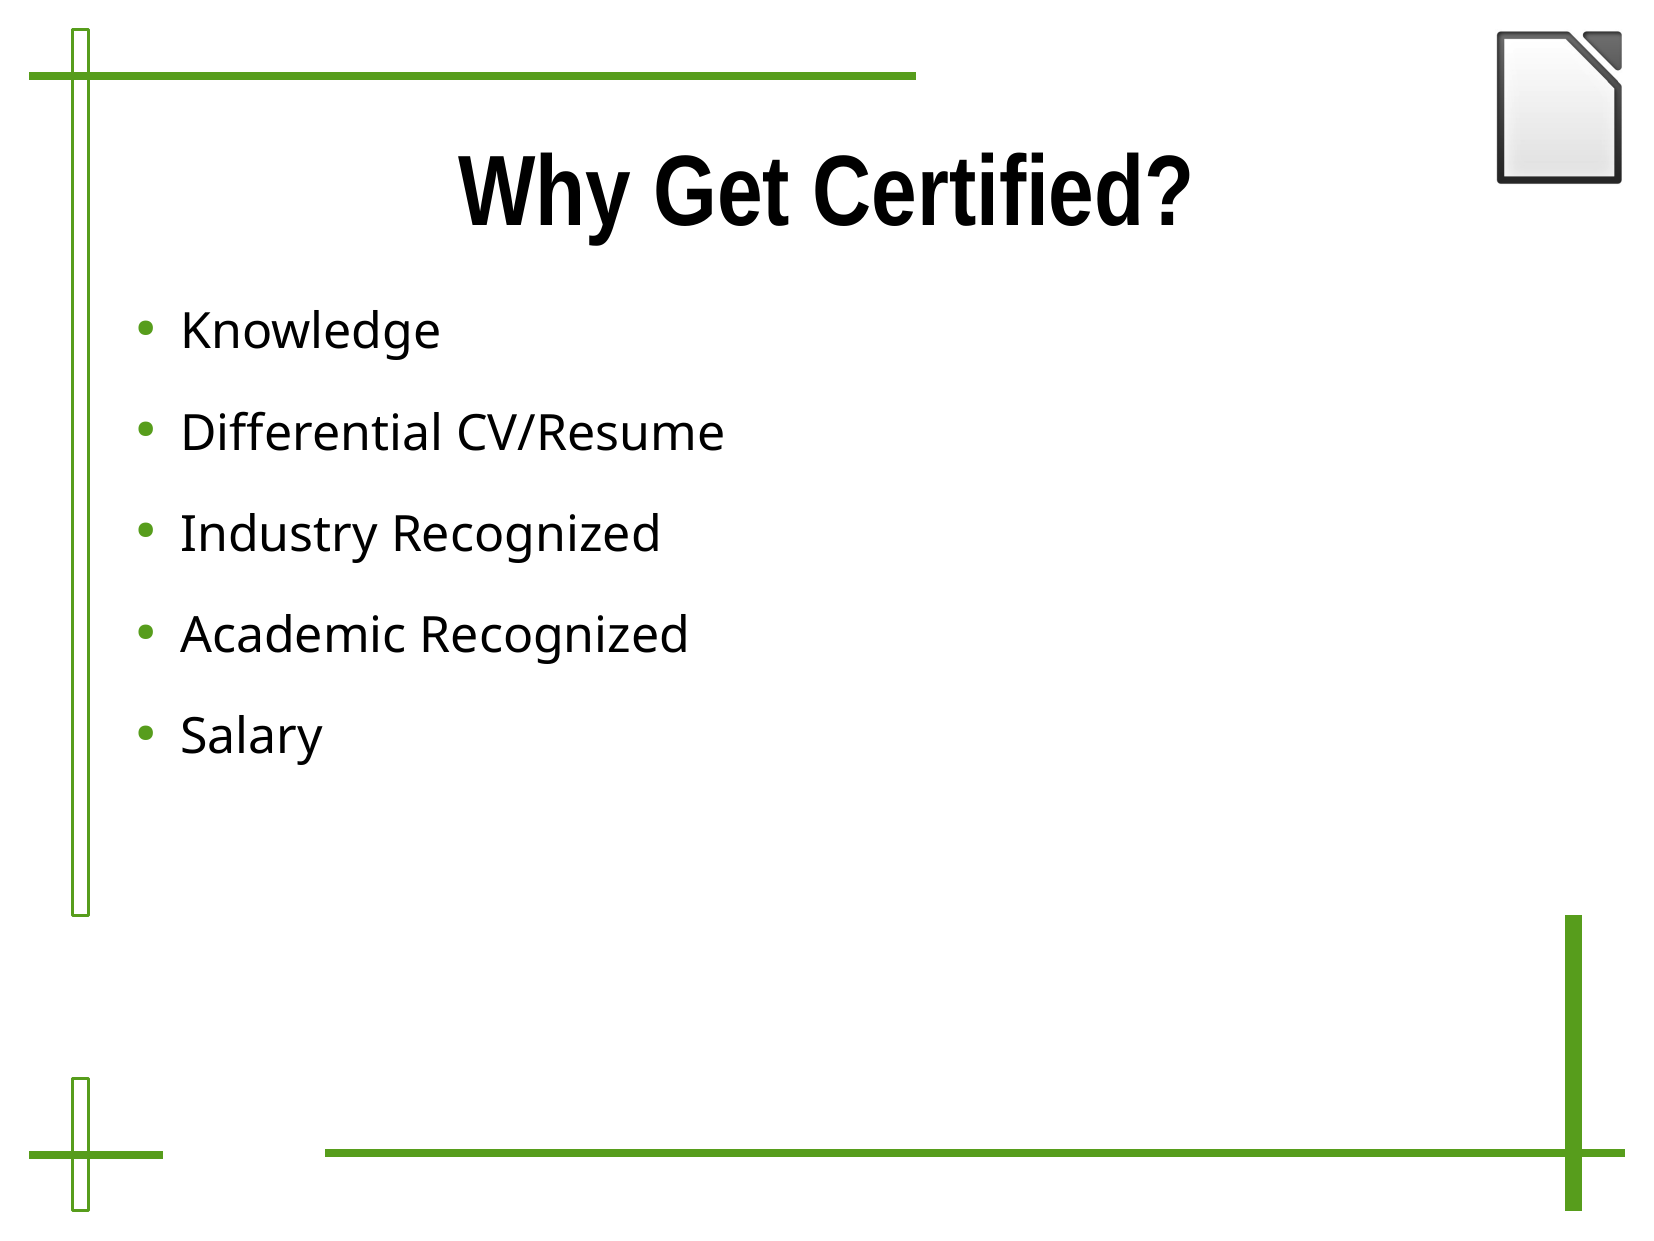

# Why Get Certified?
Knowledge
Differential CV/Resume
Industry Recognized
Academic Recognized
Salary